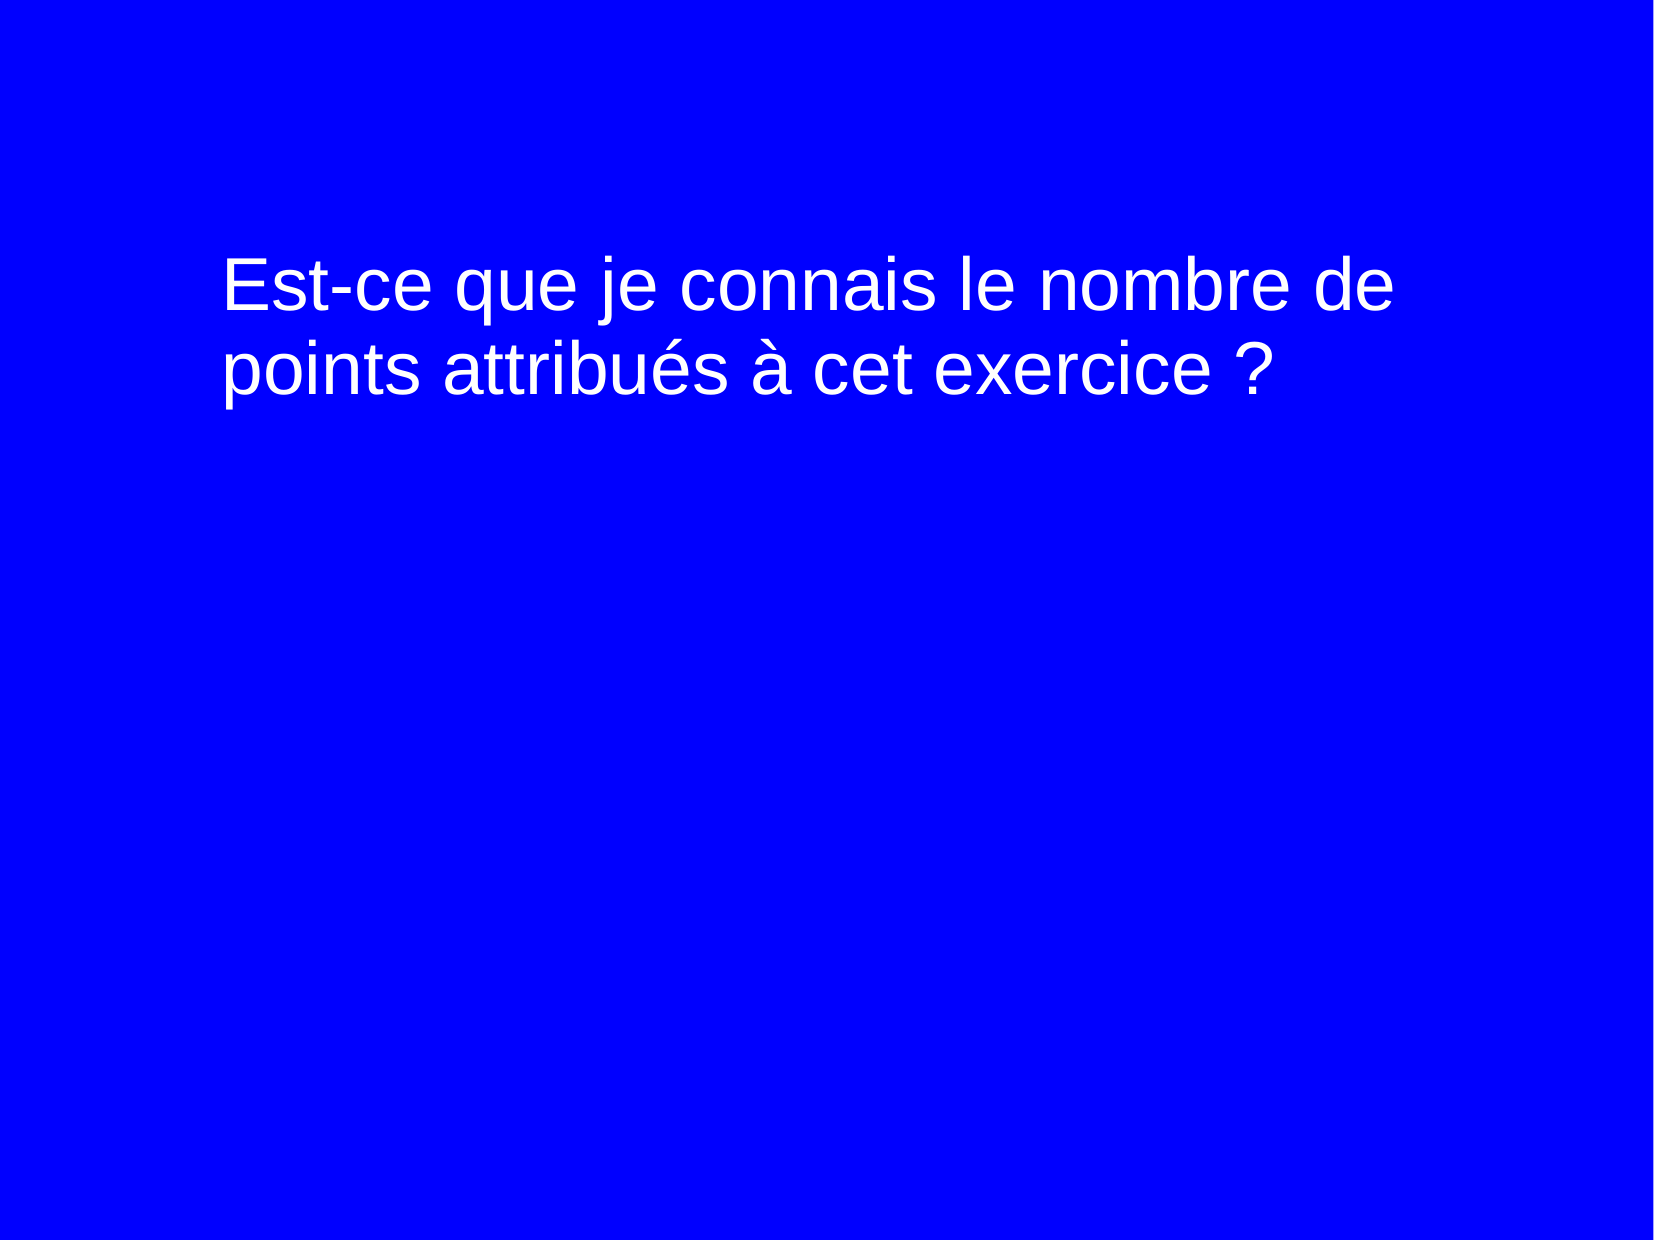

Est-ce que je connais le nombre de points attribués à cet exercice ?